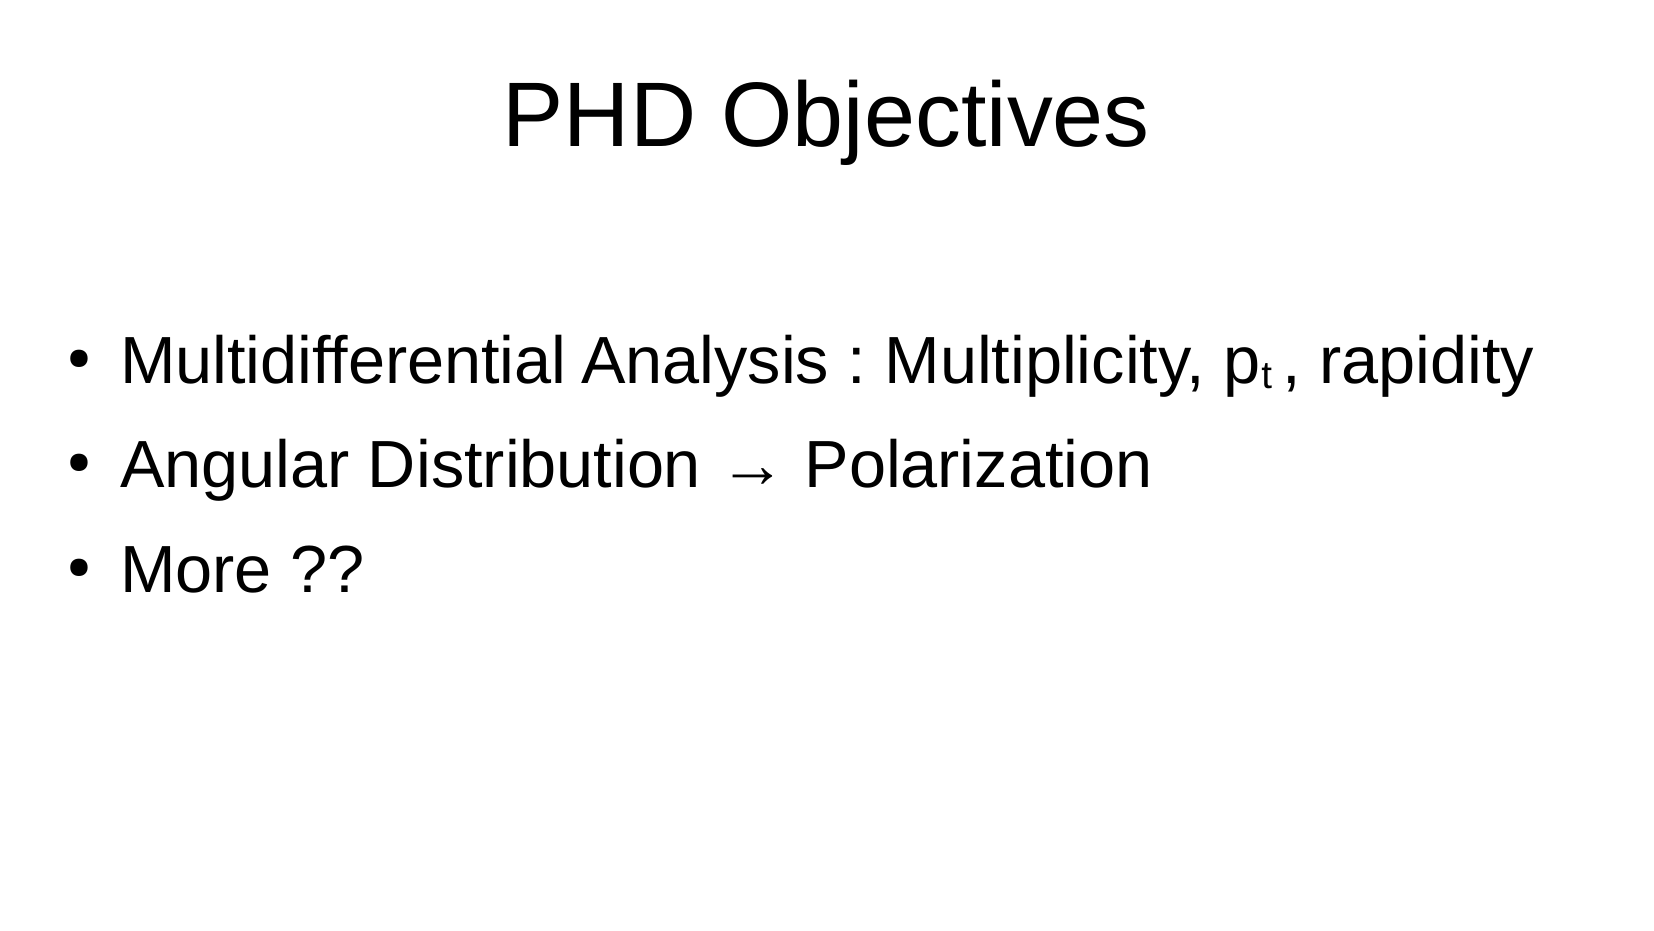

# PHD Objectives
Multidifferential Analysis : Multiplicity, pt , rapidity
Angular Distribution → Polarization
More ??